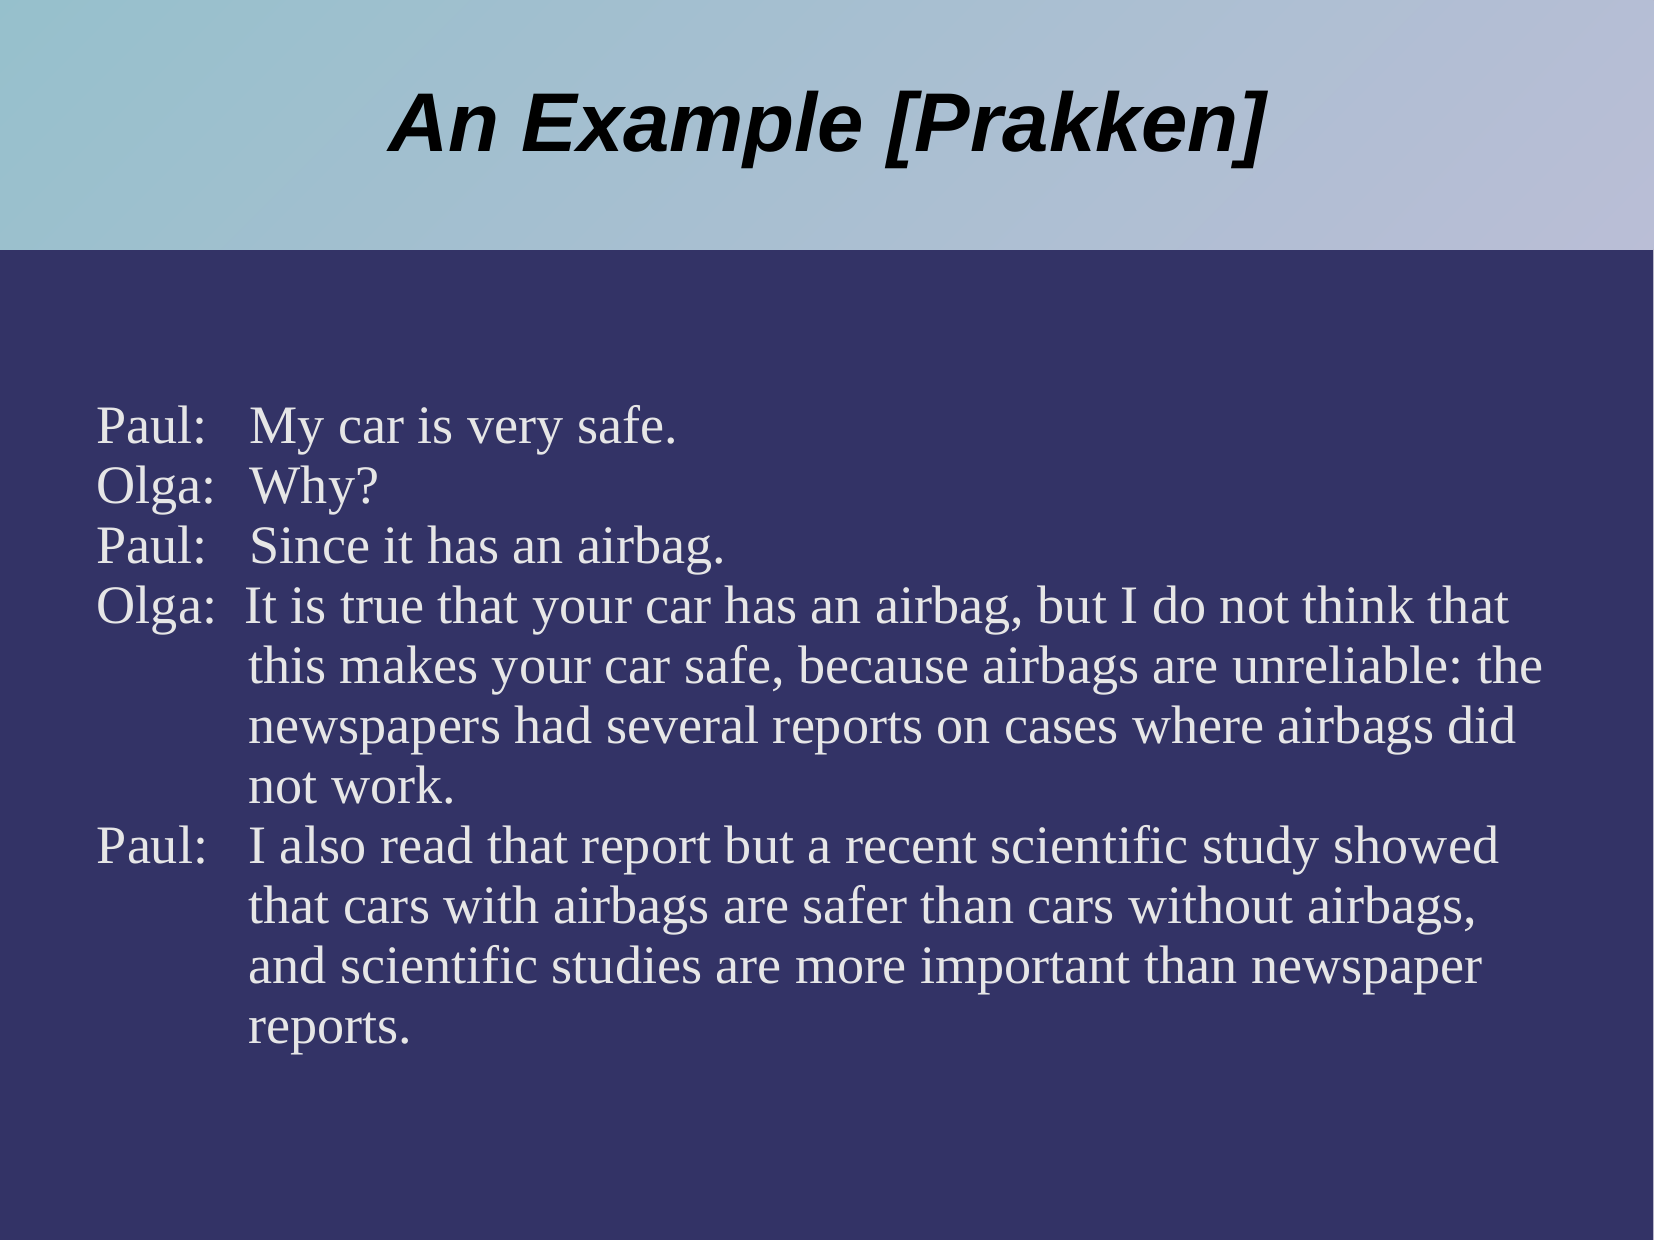

# An Example [Prakken]
Paul:	My car is very safe.
Olga:	Why?
Paul:	Since it has an airbag.
Olga: It is true that your car has an airbag, but I do not think that this makes your car safe, because airbags are unreliable: the newspapers had several reports on cases where airbags did not work.
Paul: I also read that report but a recent scientific study showed that cars with airbags are safer than cars without airbags, and scientific studies are more important than newspaper
reports.